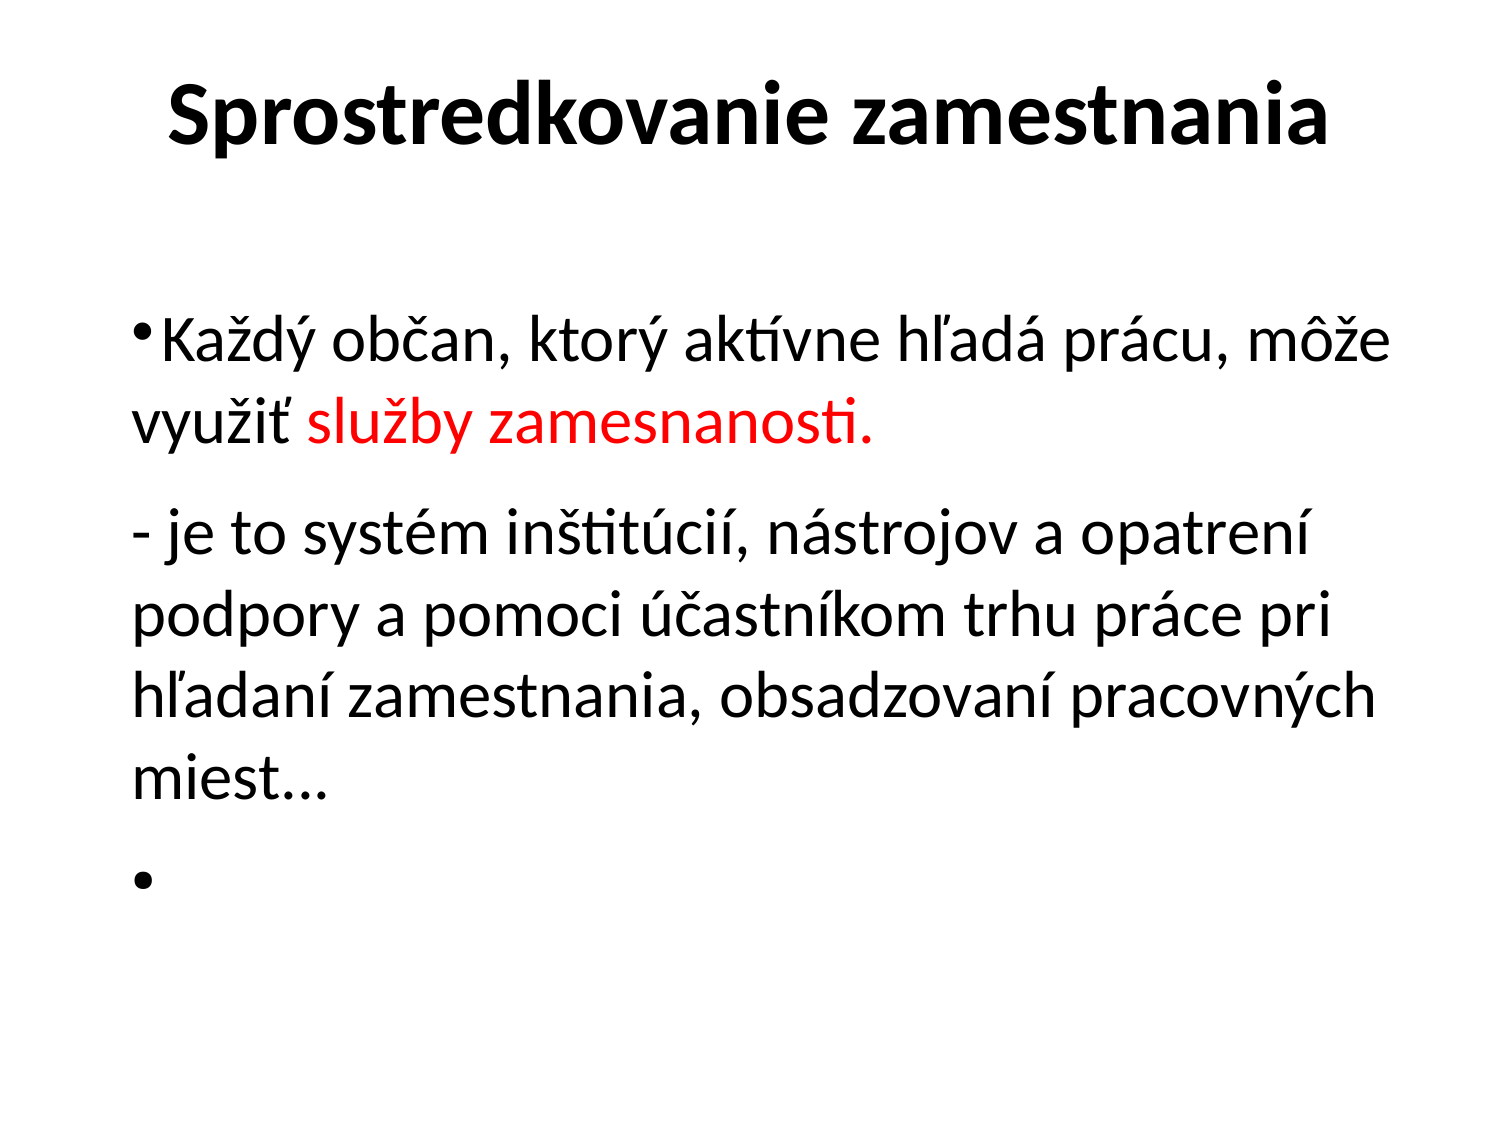

# Sprostredkovanie zamestnania
Každý občan, ktorý aktívne hľadá prácu, môže využiť služby zamesnanosti.
- je to systém inštitúcií, nástrojov a opatrení podpory a pomoci účastníkom trhu práce pri hľadaní zamestnania, obsadzovaní pracovných miest...